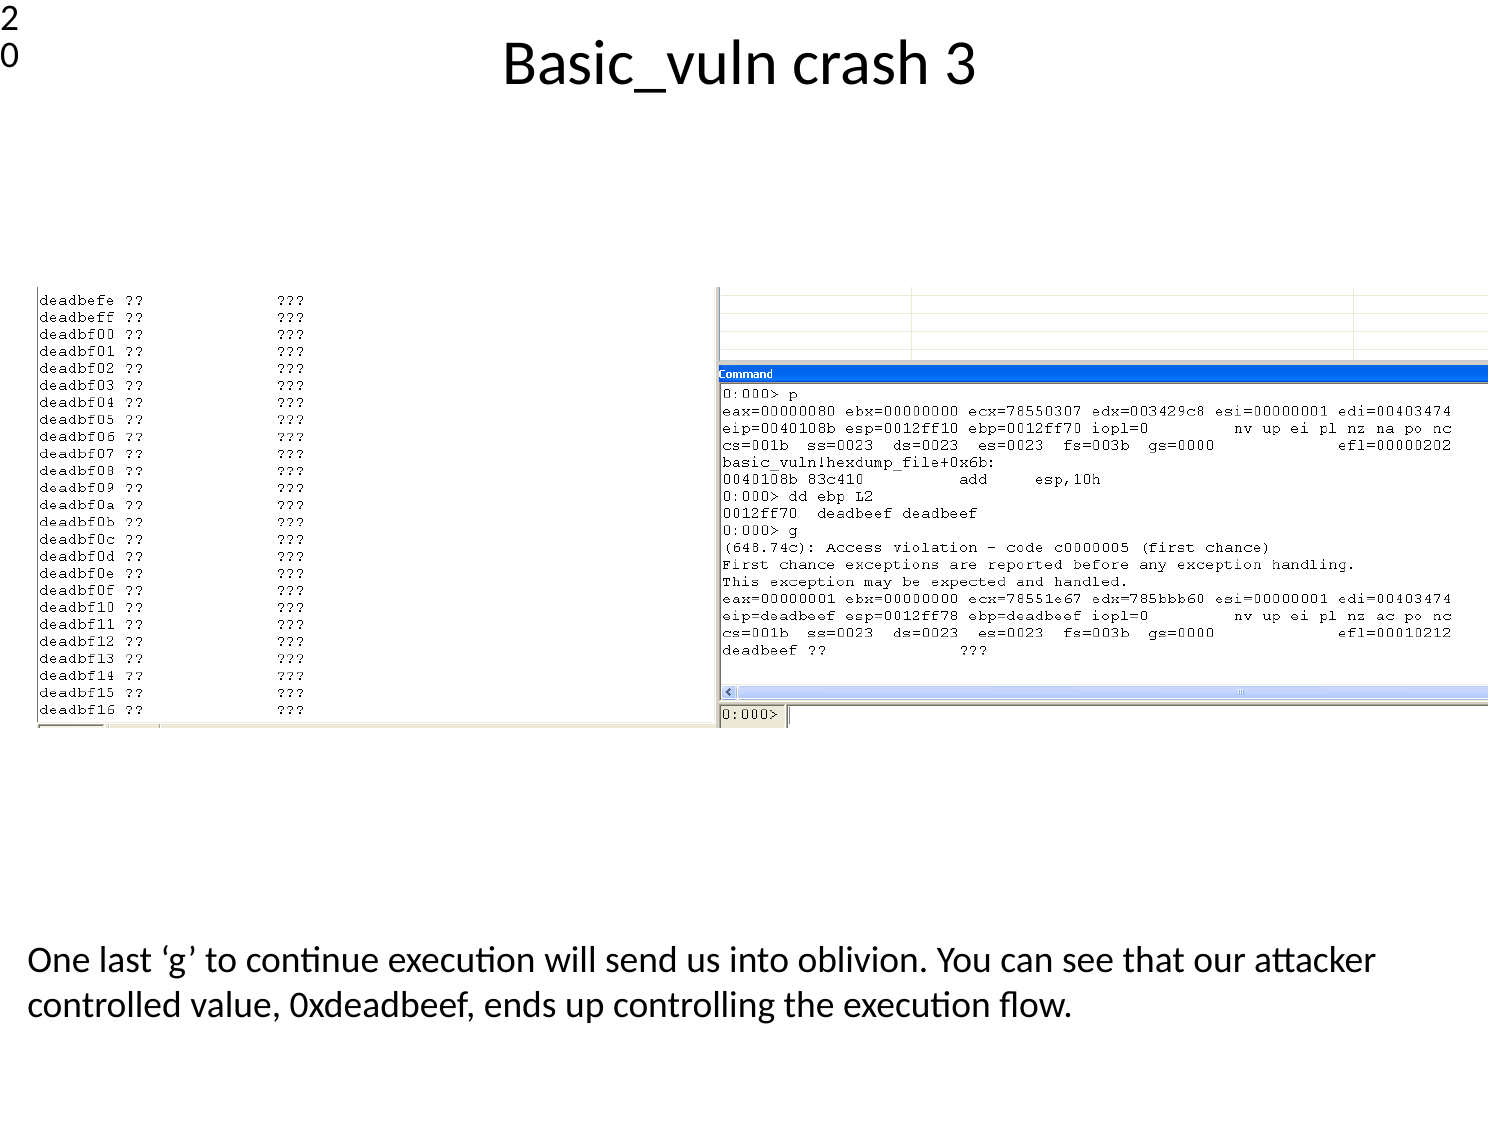

# Basic_vuln crash 3
One last ‘g’ to continue execution will send us into oblivion. You can see that our attacker controlled value, 0xdeadbeef, ends up controlling the execution flow.